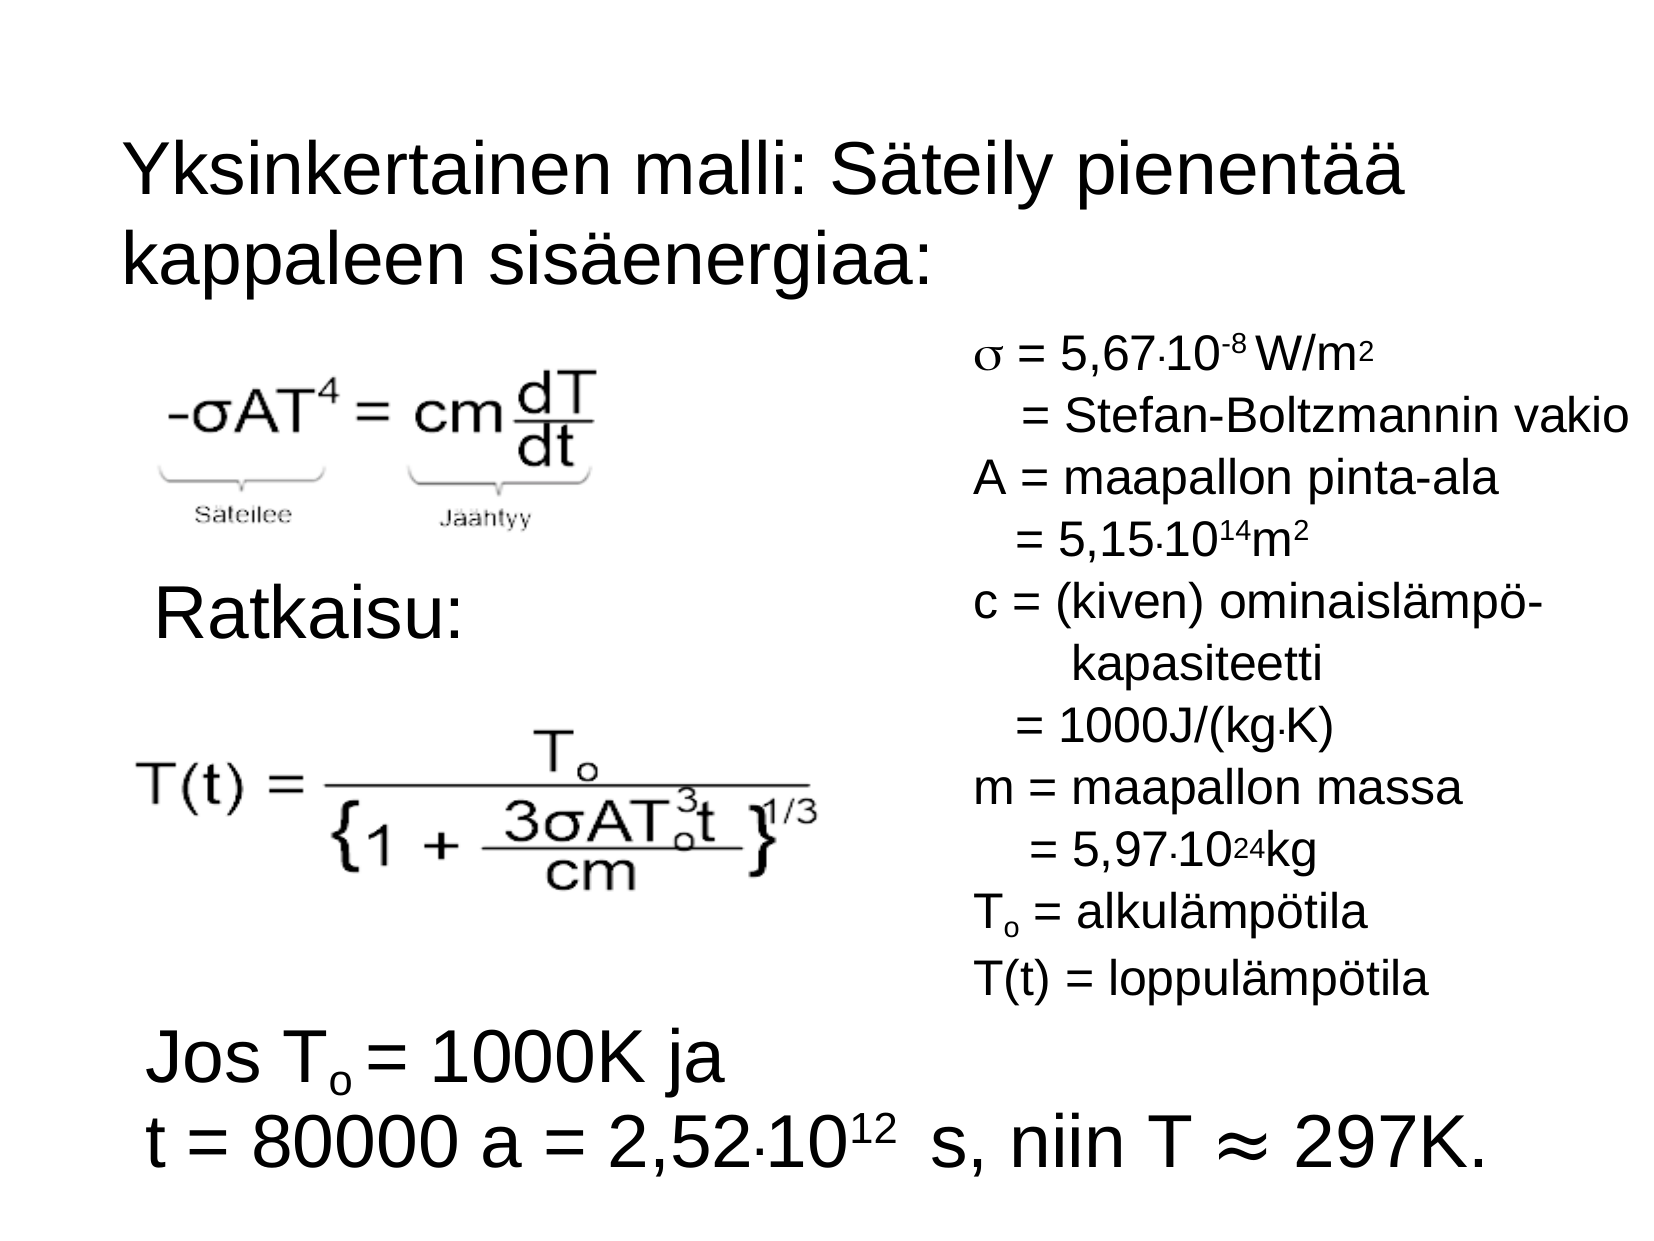

Yksinkertainen malli: Säteily pienentää kappaleen sisäenergiaa:
s = 5,67.10-8 W/m2
 = Stefan-Boltzmannin vakio
A = maapallon pinta-ala
 = 5,15.1014m2
c = (kiven) ominaislämpö-
 kapasiteetti
 = 1000J/(kg.K)
m = maapallon massa
 = 5,97.1024kg
To = alkulämpötila
T(t) = loppulämpötila
Ratkaisu:
Jos To = 1000K ja
t = 80000 a = 2,52.1012 s, niin T ≈ 297K.